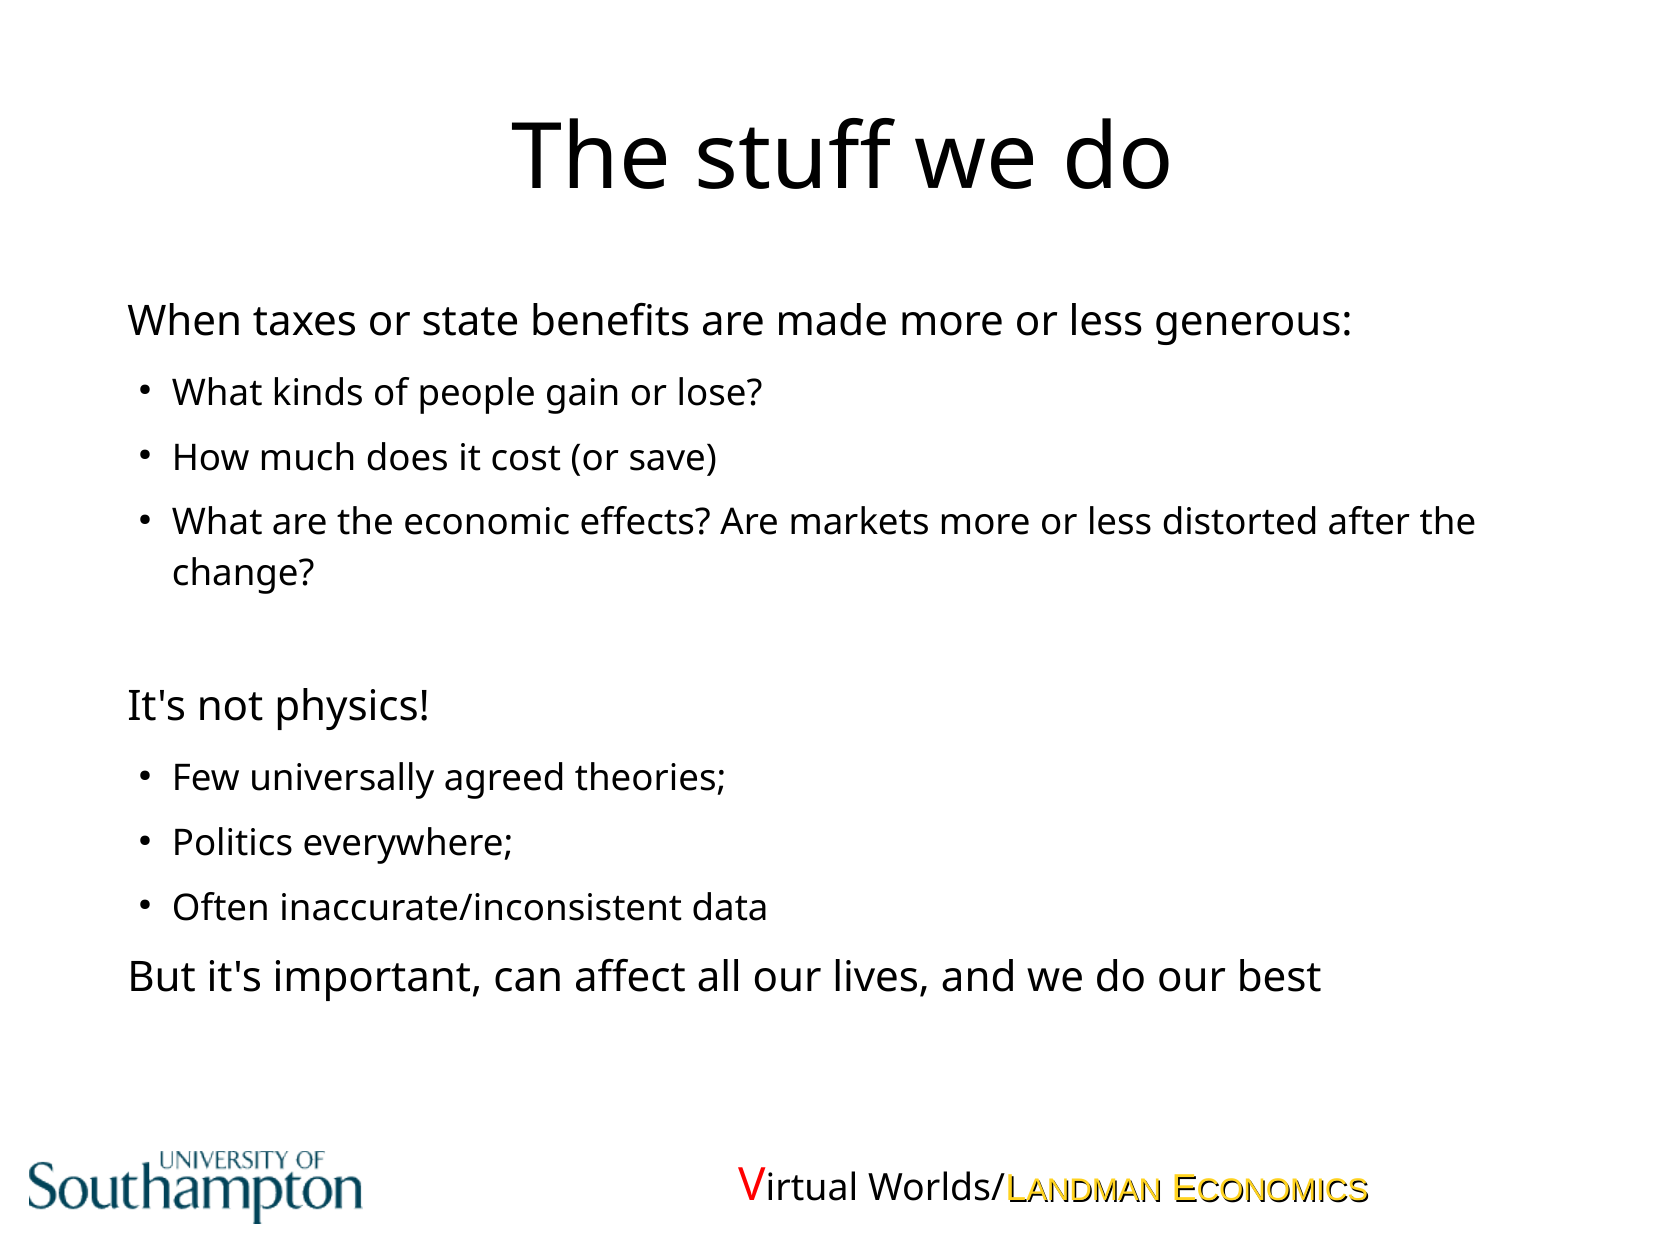

# The stuff we do
When taxes or state benefits are made more or less generous:
What kinds of people gain or lose?
How much does it cost (or save)
What are the economic effects? Are markets more or less distorted after the change?
It's not physics!
Few universally agreed theories;
Politics everywhere;
Often inaccurate/inconsistent data
But it's important, can affect all our lives, and we do our best